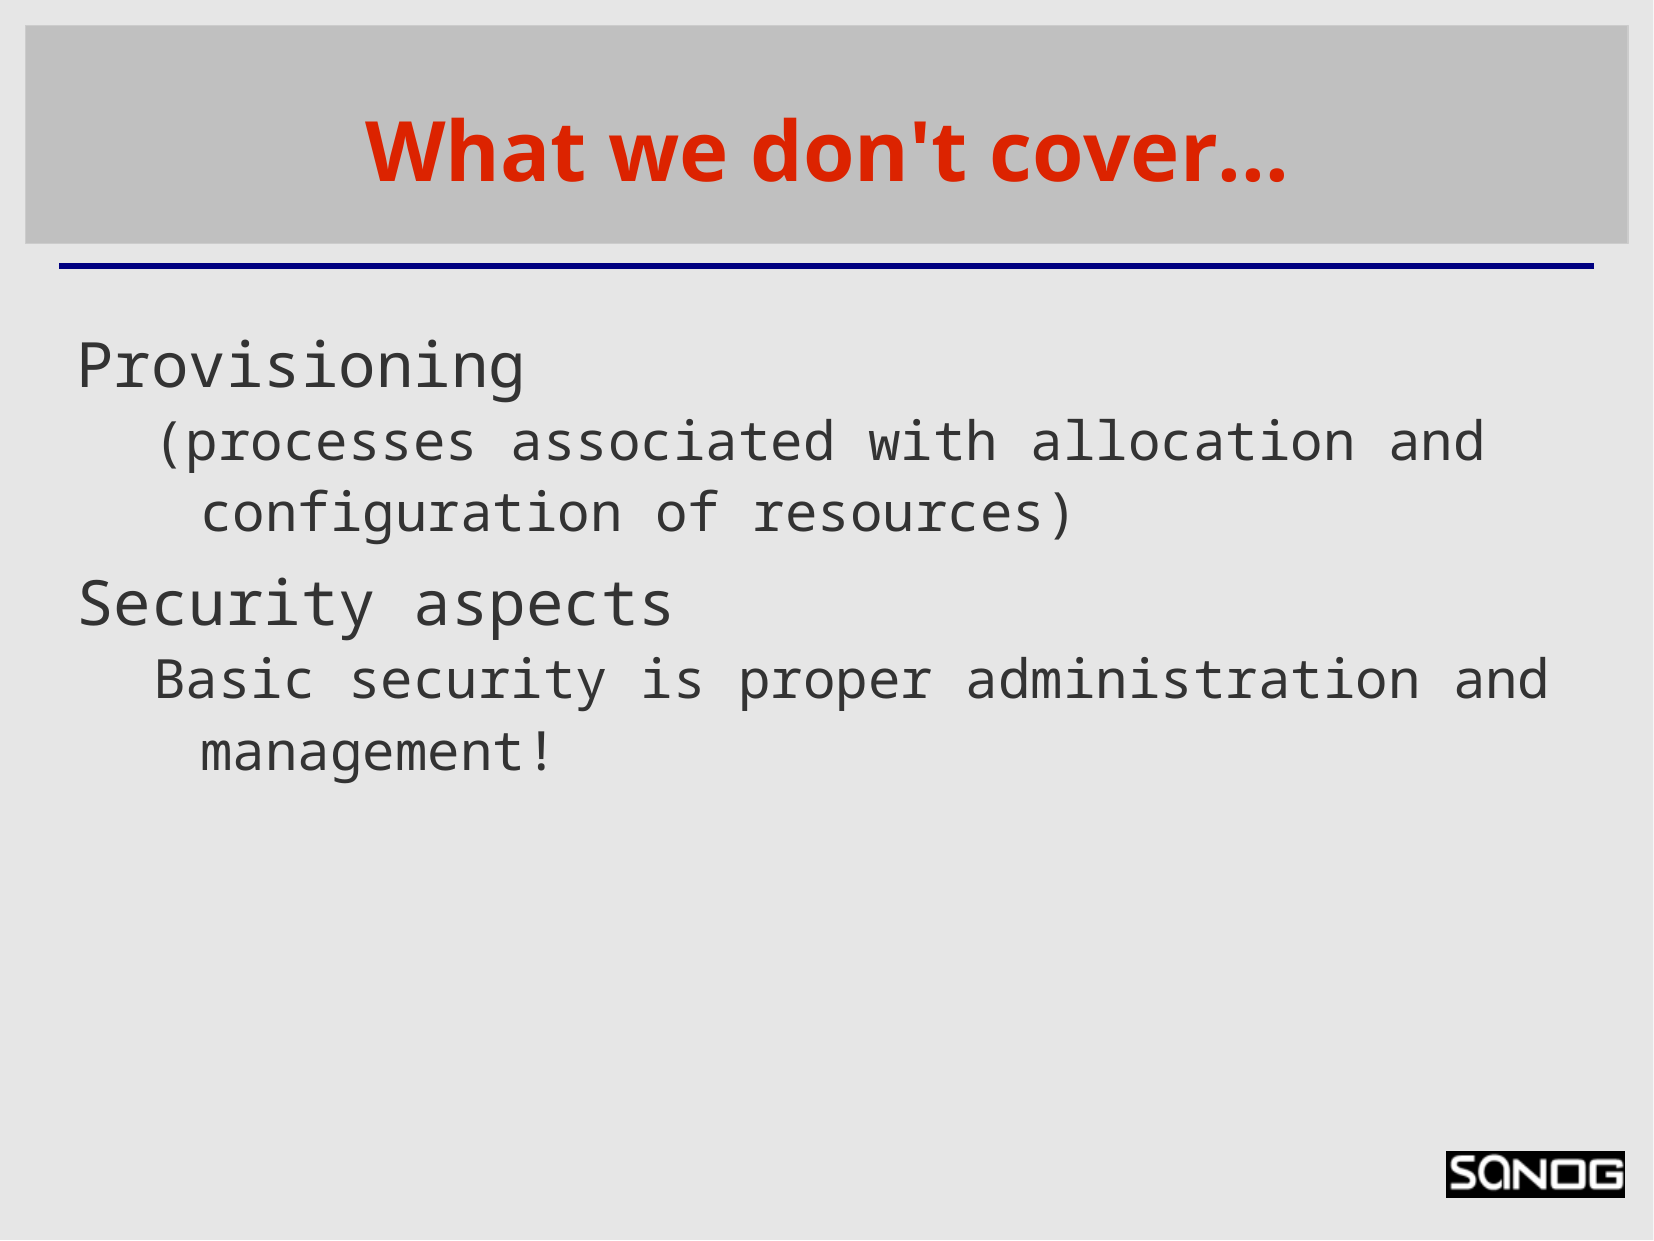

# What we don't cover...
Provisioning
(processes associated with allocation and configuration of resources)
Security aspects
Basic security is proper administration and management!